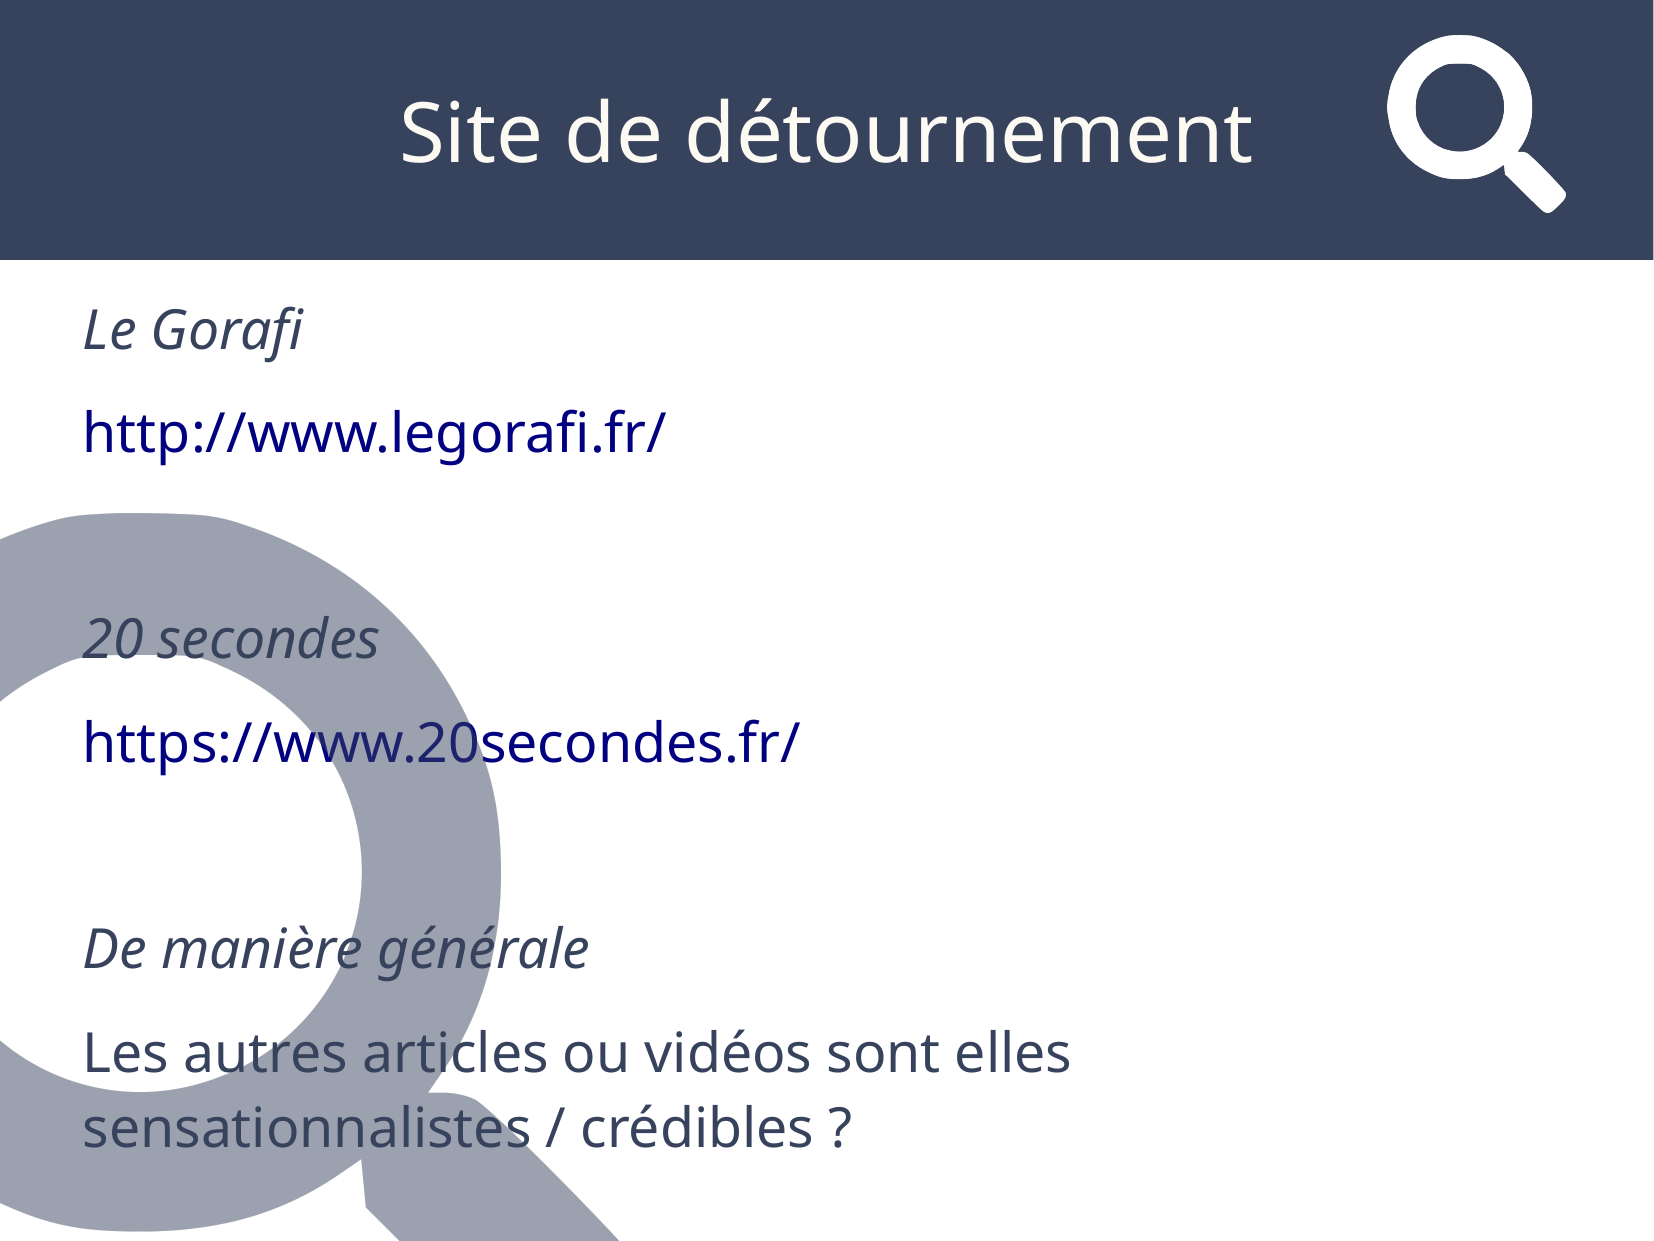

# Site de détournement
Le Gorafi
http://www.legorafi.fr/
20 secondes
https://www.20secondes.fr/
De manière générale
Les autres articles ou vidéos sont elles sensationnalistes / crédibles ?